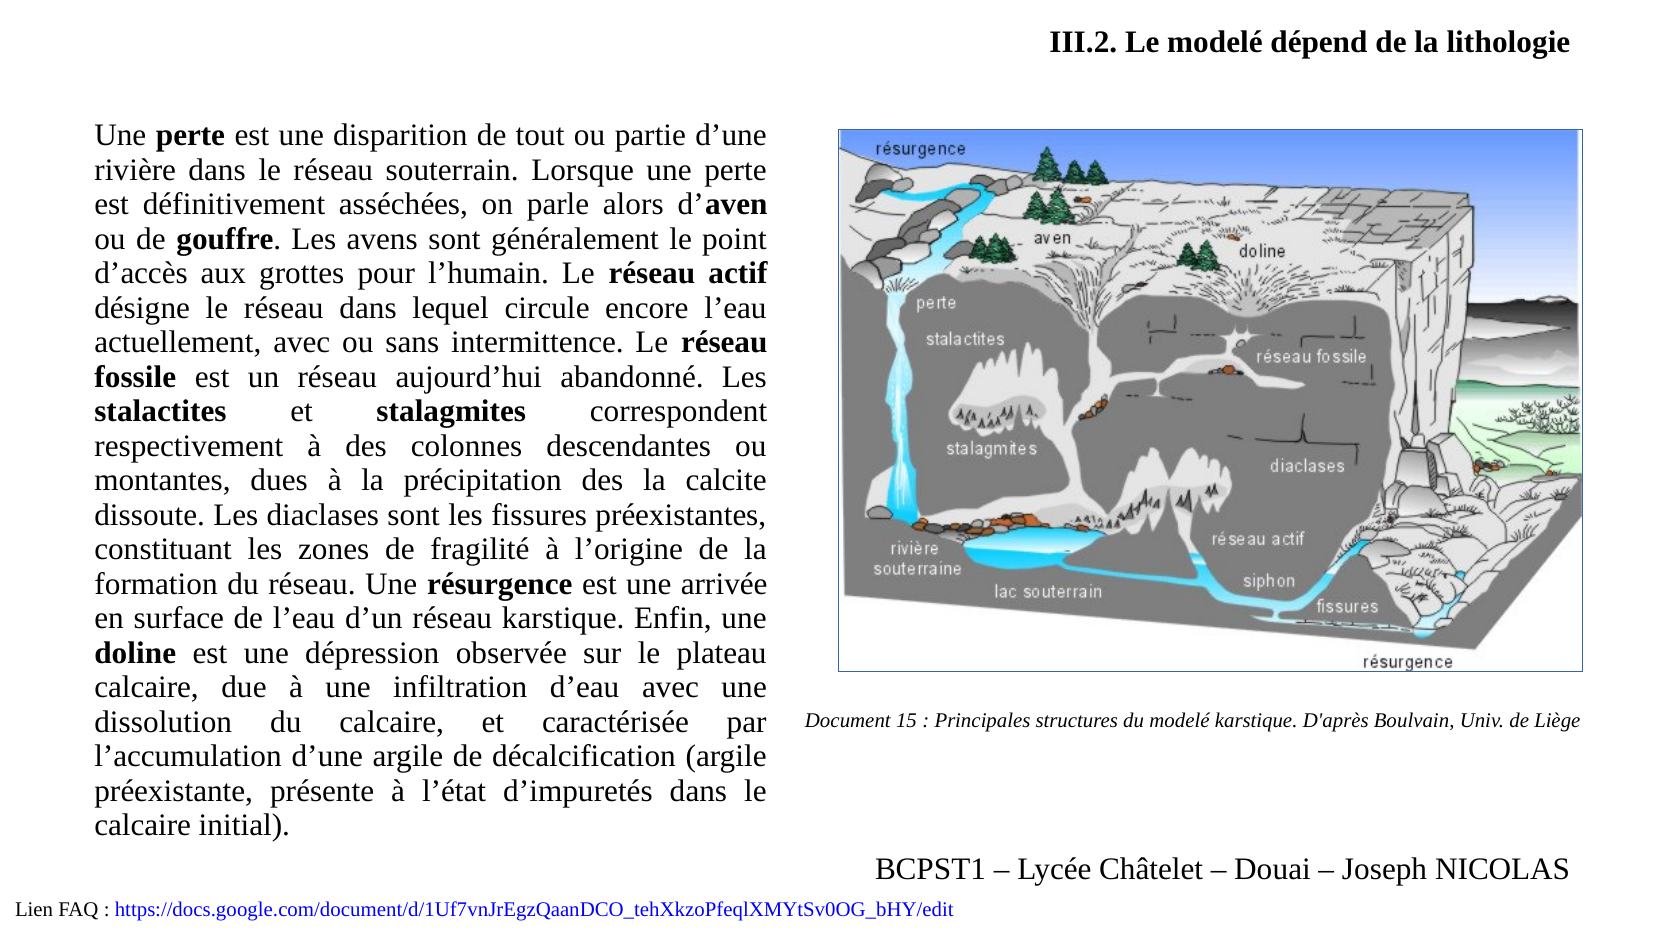

III.2. Le modelé dépend de la lithologie
Une perte est une disparition de tout ou partie d’une rivière dans le réseau souterrain. Lorsque une perte est définitivement asséchées, on parle alors d’aven ou de gouffre. Les avens sont généralement le point d’accès aux grottes pour l’humain. Le réseau actif désigne le réseau dans lequel circule encore l’eau actuellement, avec ou sans intermittence. Le réseau fossile est un réseau aujourd’hui abandonné. Les stalactites et stalagmites correspondent respectivement à des colonnes descendantes ou montantes, dues à la précipitation des la calcite dissoute. Les diaclases sont les fissures préexistantes, constituant les zones de fragilité à l’origine de la formation du réseau. Une résurgence est une arrivée en surface de l’eau d’un réseau karstique. Enfin, une doline est une dépression observée sur le plateau calcaire, due à une infiltration d’eau avec une dissolution du calcaire, et caractérisée par l’accumulation d’une argile de décalcification (argile préexistante, présente à l’état d’impuretés dans le calcaire initial).
Document 15 : Principales structures du modelé karstique. D'après Boulvain, Univ. de Liège
BCPST1 – Lycée Châtelet – Douai – Joseph NICOLAS
Lien FAQ : https://docs.google.com/document/d/1Uf7vnJrEgzQaanDCO_tehXkzoPfeqlXMYtSv0OG_bHY/edit